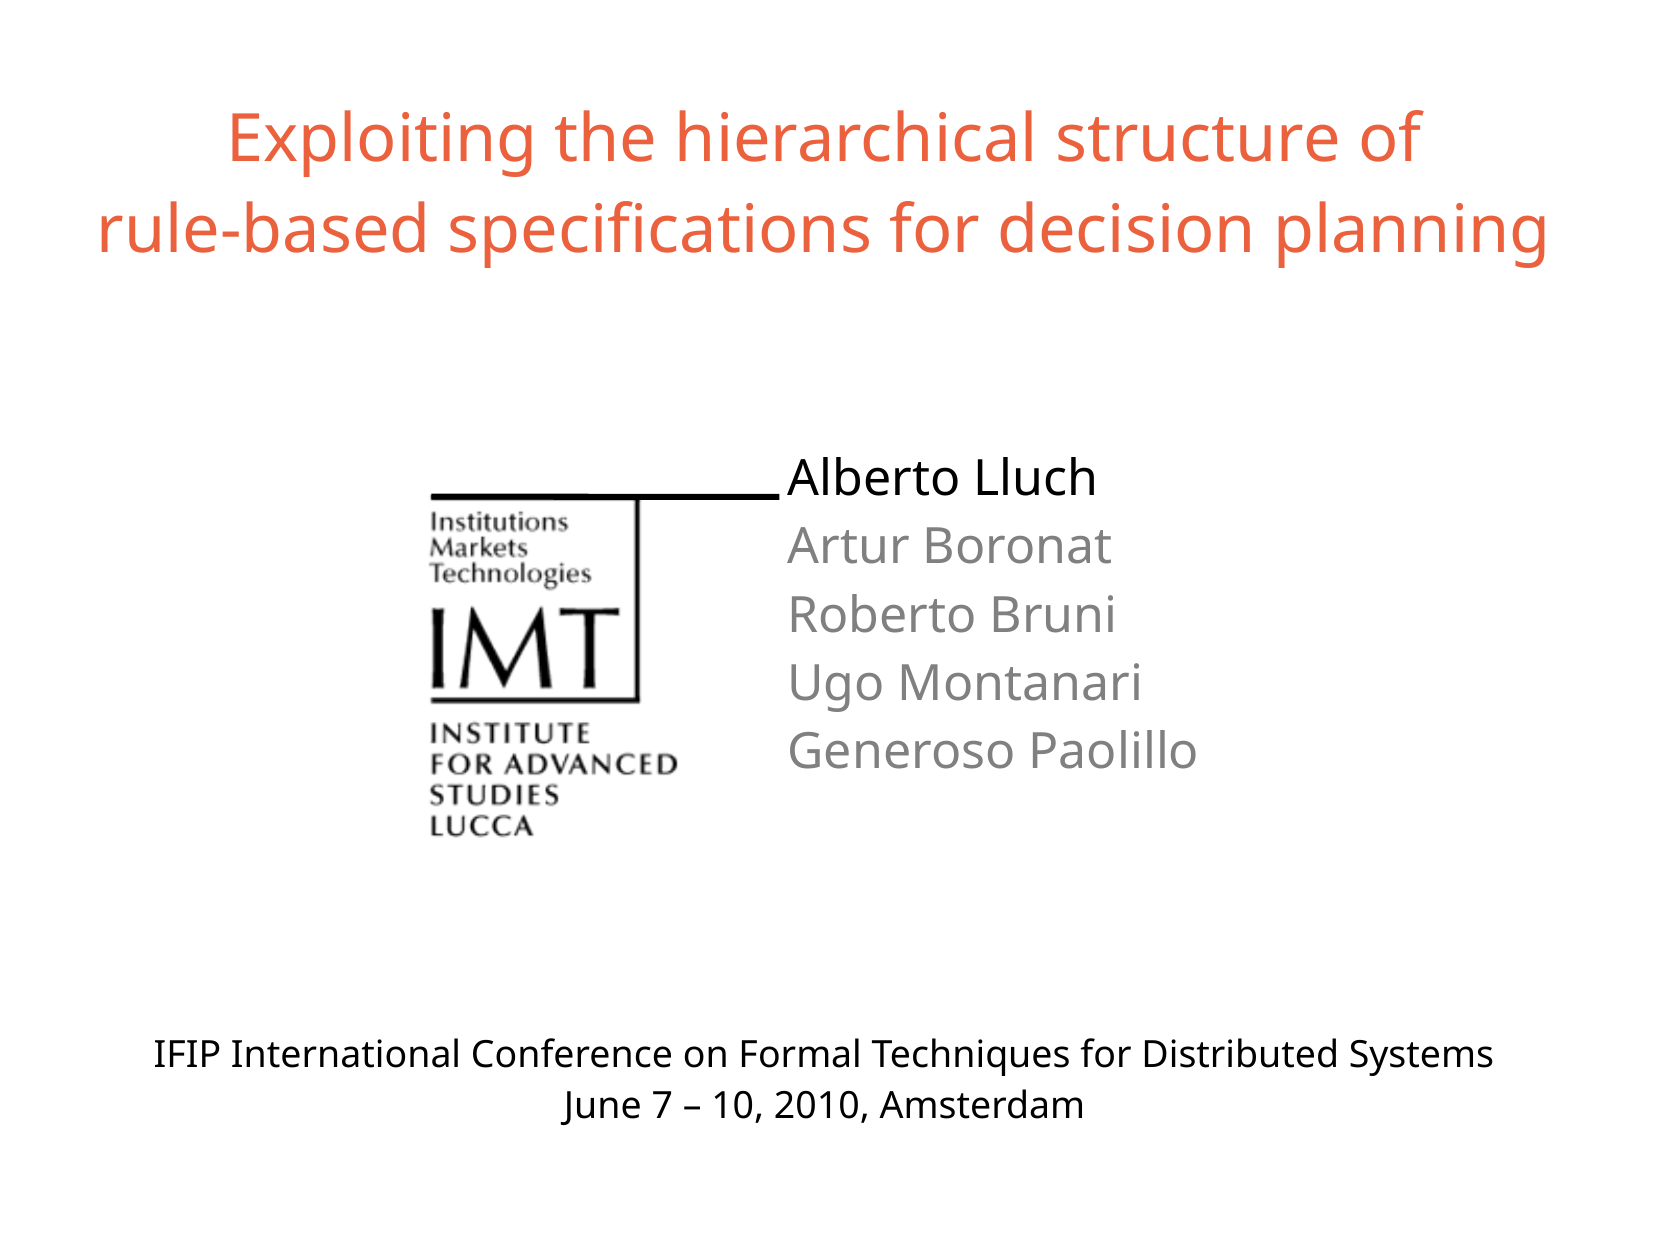

Exploiting the hierarchical structure of
rule-based specifications for decision planning
										Alberto Lluch
										Artur Boronat
										Roberto Bruni
										Ugo Montanari
										Generoso Paolillo
IFIP International Conference on Formal Techniques for Distributed Systems
June 7 – 10, 2010, Amsterdam